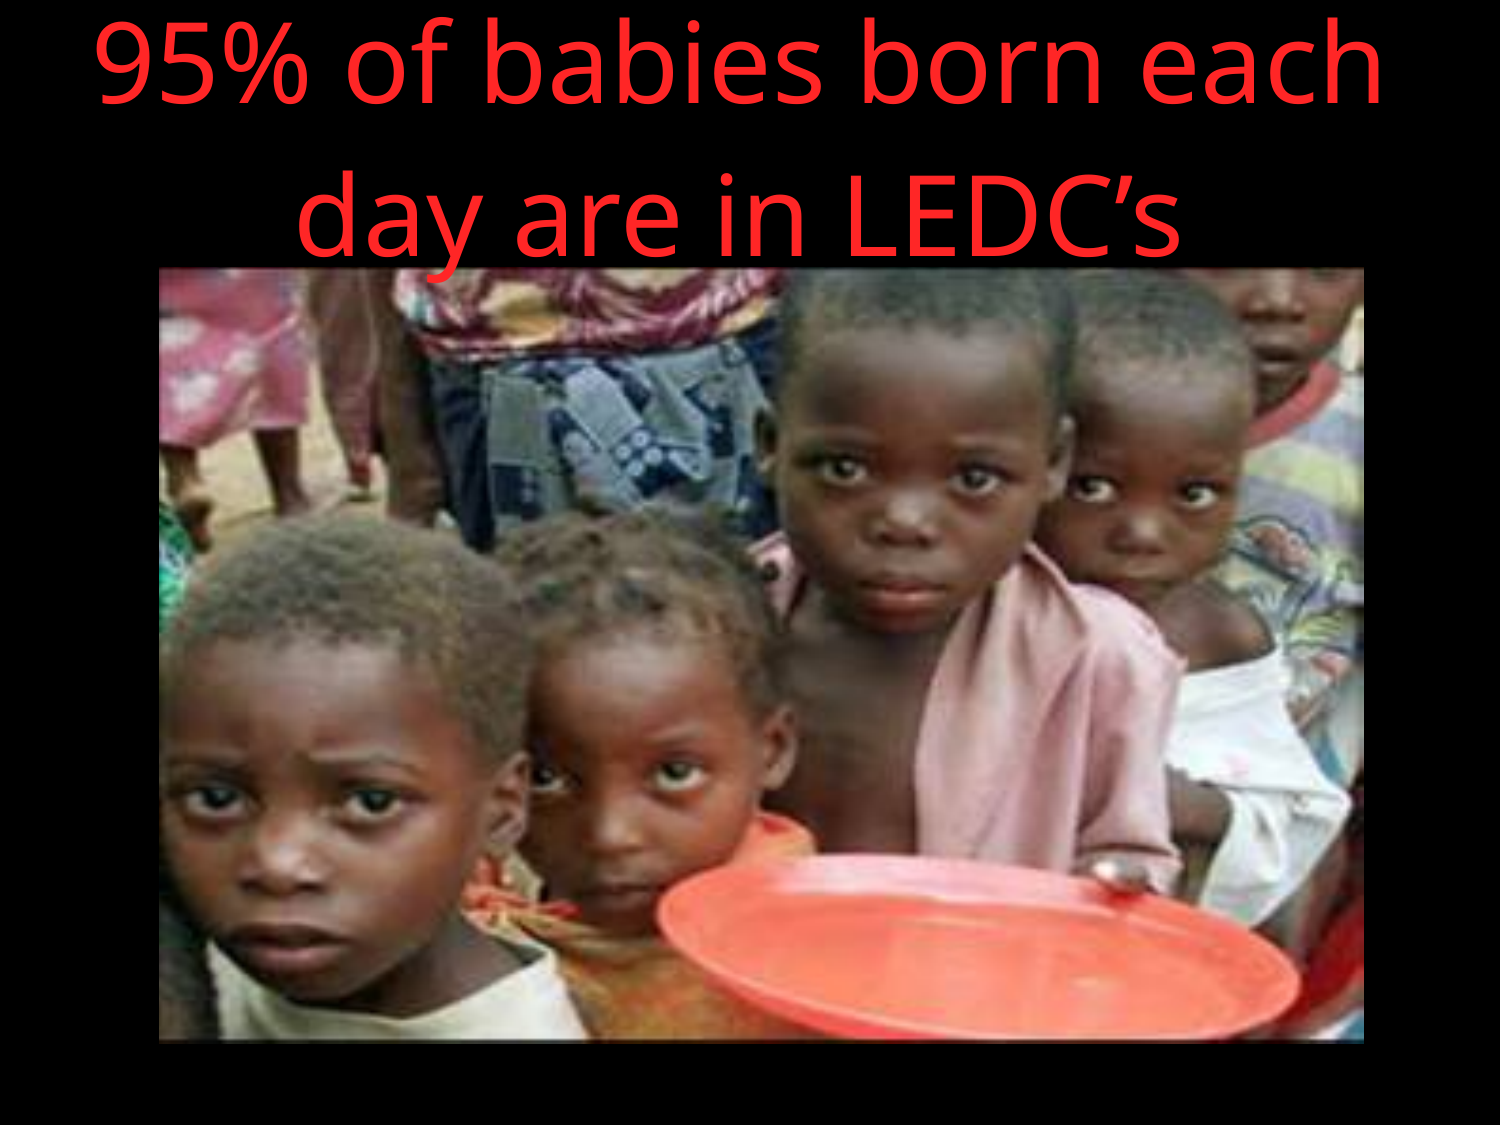

# 95% of babies born each day are in LEDC’s